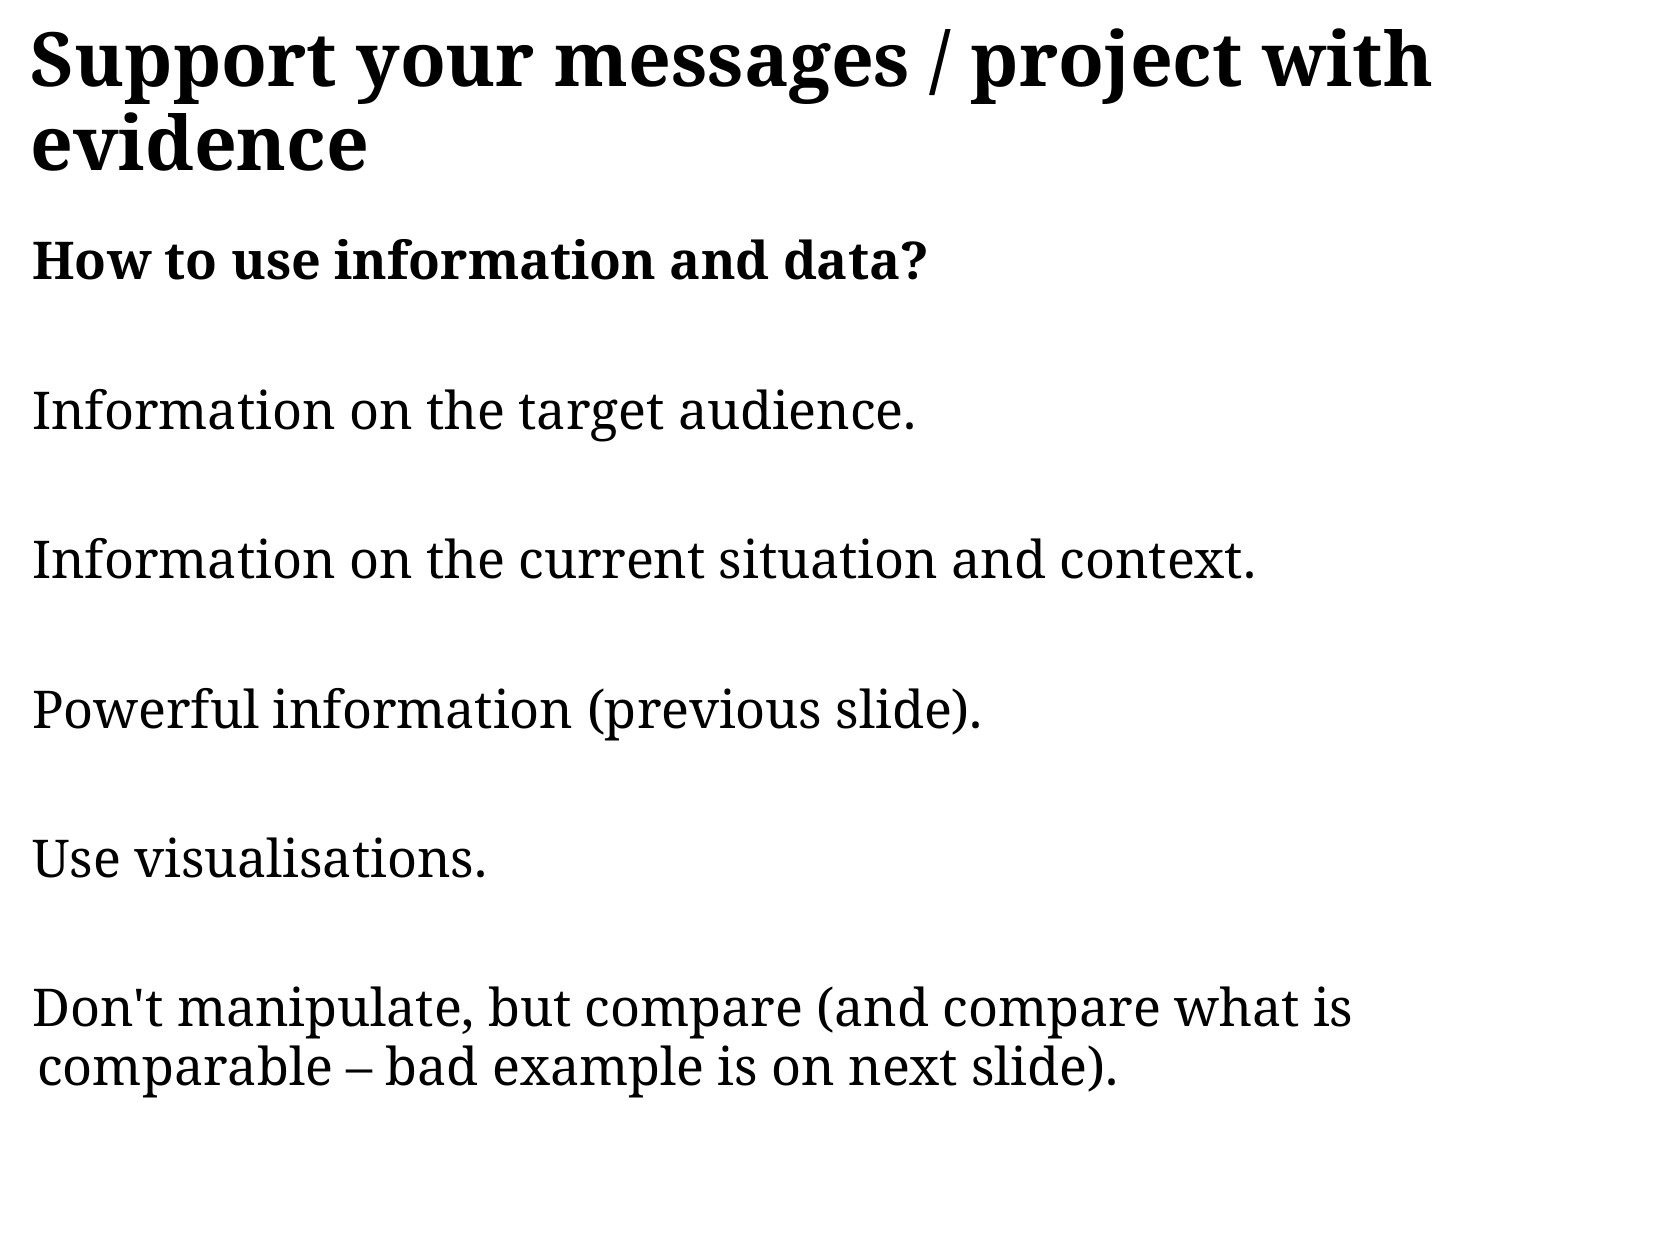

# Support your messages / project with evidence
How to use information and data?
Information on the target audience.
Information on the current situation and context.
Powerful information (previous slide).
Use visualisations.
Don't manipulate, but compare (and compare what is comparable – bad example is on next slide).